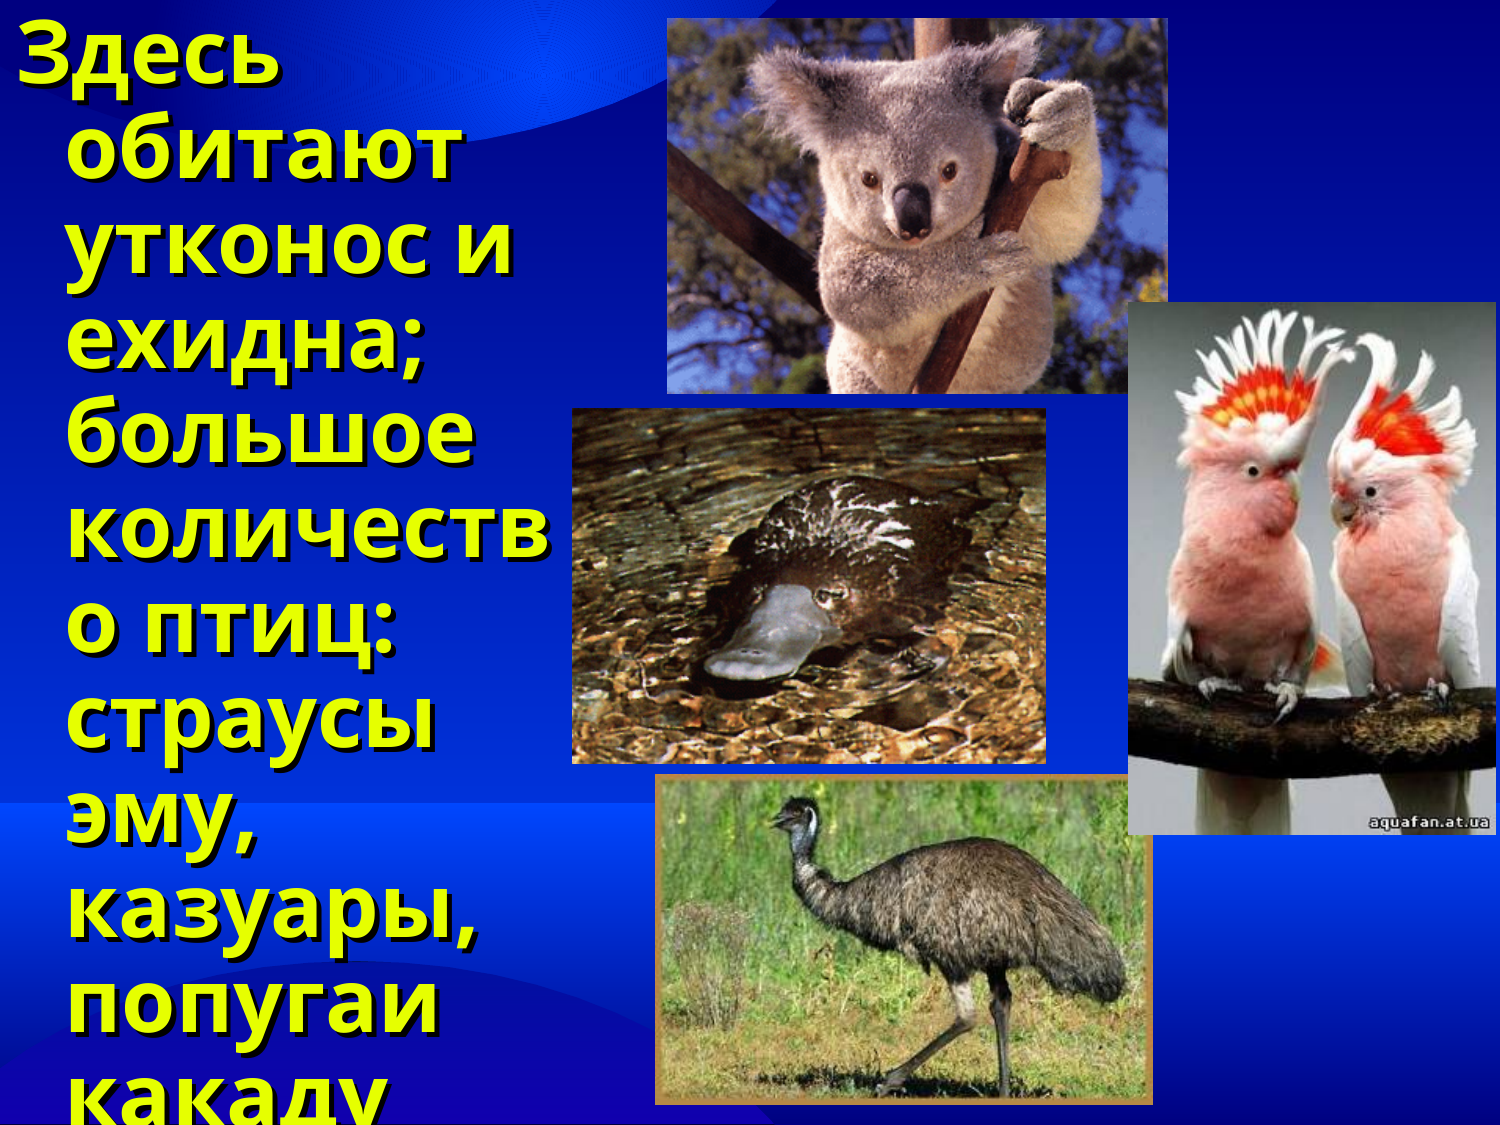

# Здесь обитают утконос и ехидна; большое количество птиц: страусы эму, казуары, попугаи какаду